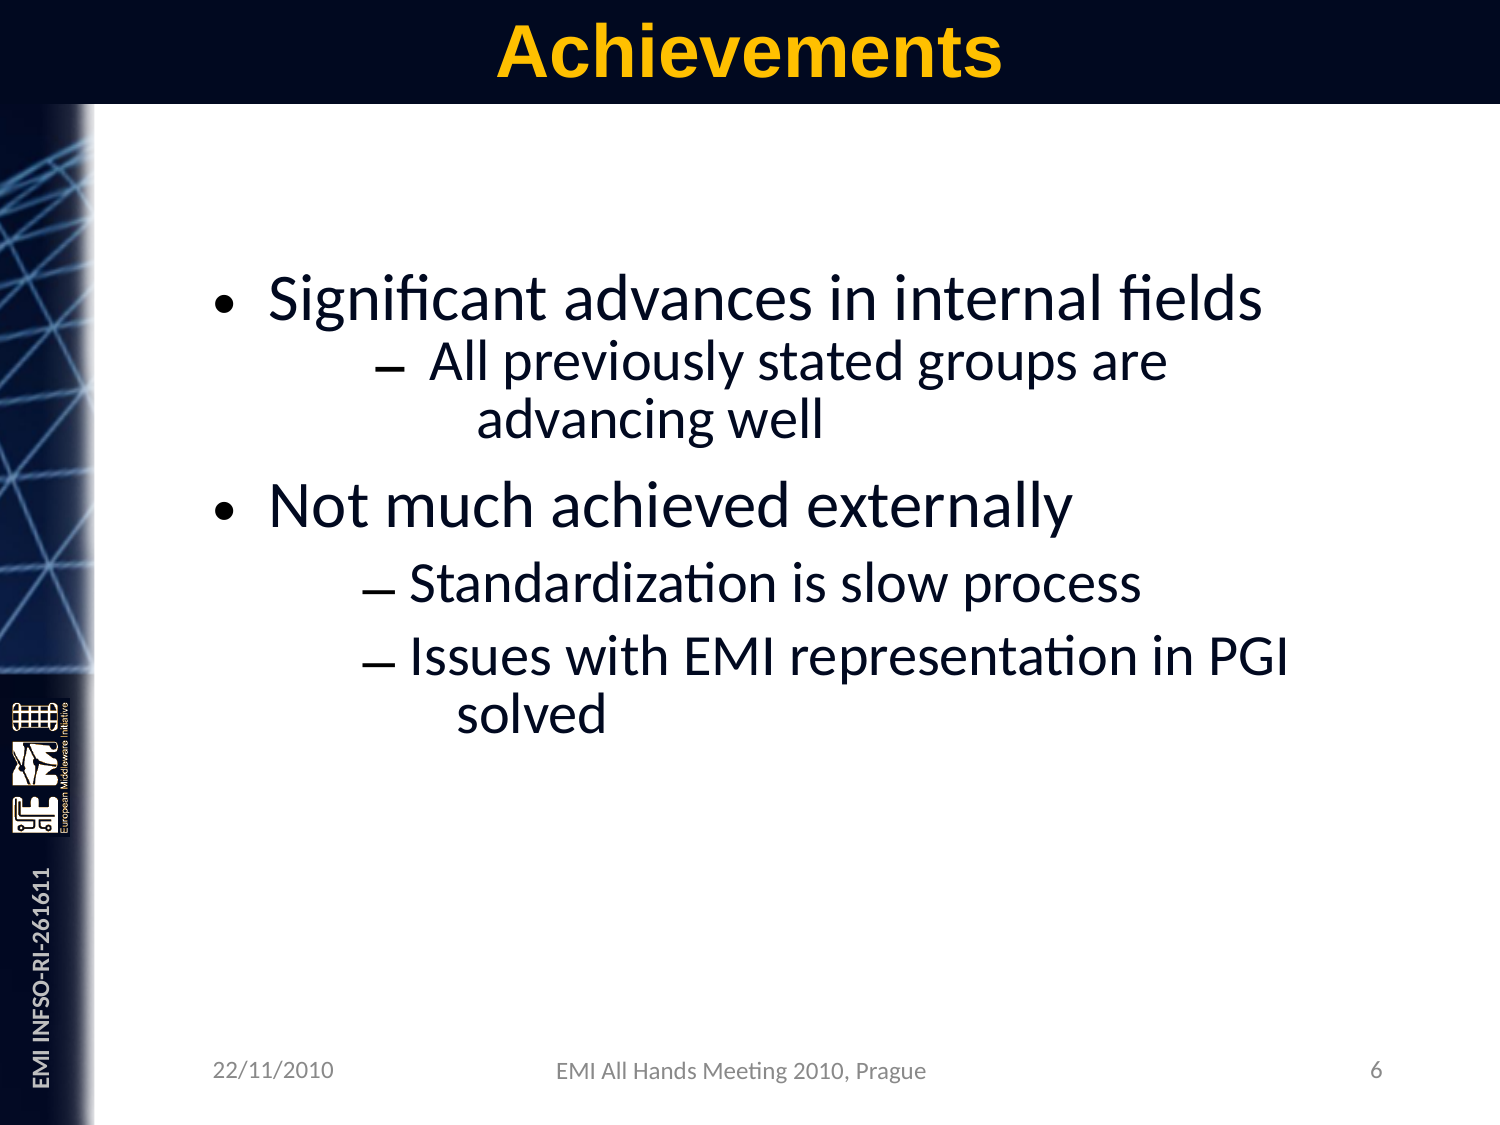

Achievements
# Significant advances in internal fields
All previously stated groups are advancing well
Not much achieved externally
Standardization is slow process
Issues with EMI representation in PGI solved
22/11/2010
fasfsaf